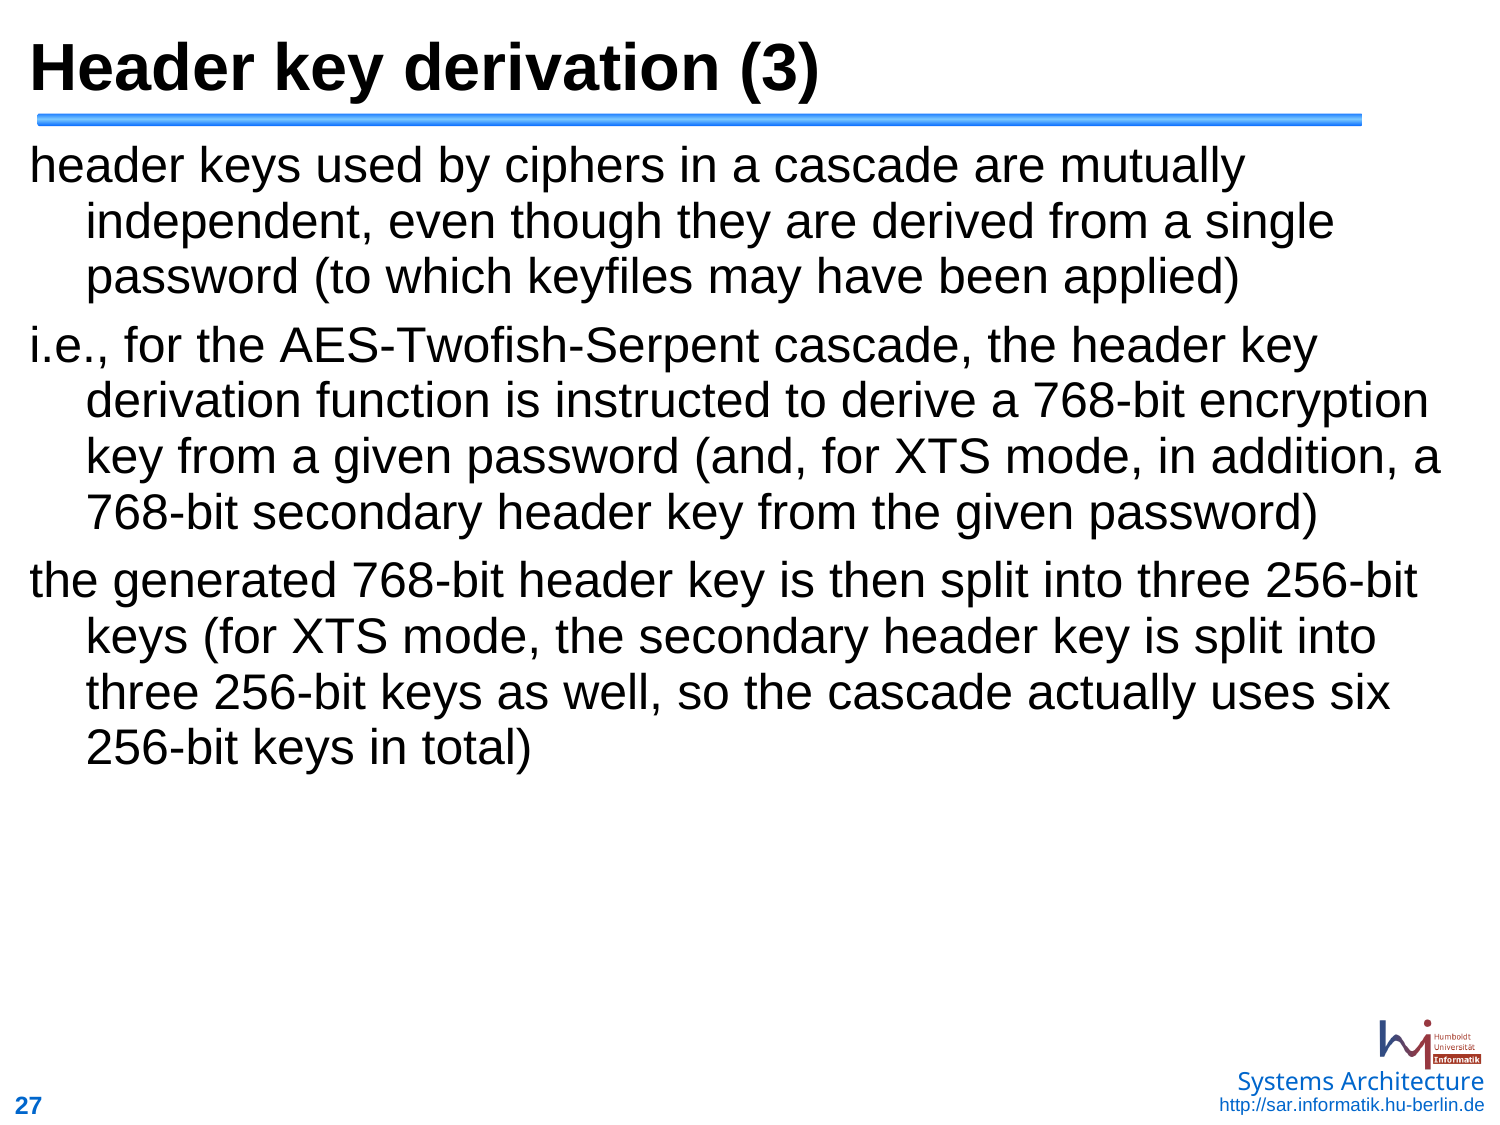

# Header key derivation (3)
header keys used by ciphers in a cascade are mutually independent, even though they are derived from a single password (to which keyfiles may have been applied)
i.e., for the AES-Twofish-Serpent cascade, the header key derivation function is instructed to derive a 768-bit encryption key from a given password (and, for XTS mode, in addition, a 768-bit secondary header key from the given password)
the generated 768-bit header key is then split into three 256-bit keys (for XTS mode, the secondary header key is split into three 256-bit keys as well, so the cascade actually uses six 256-bit keys in total)